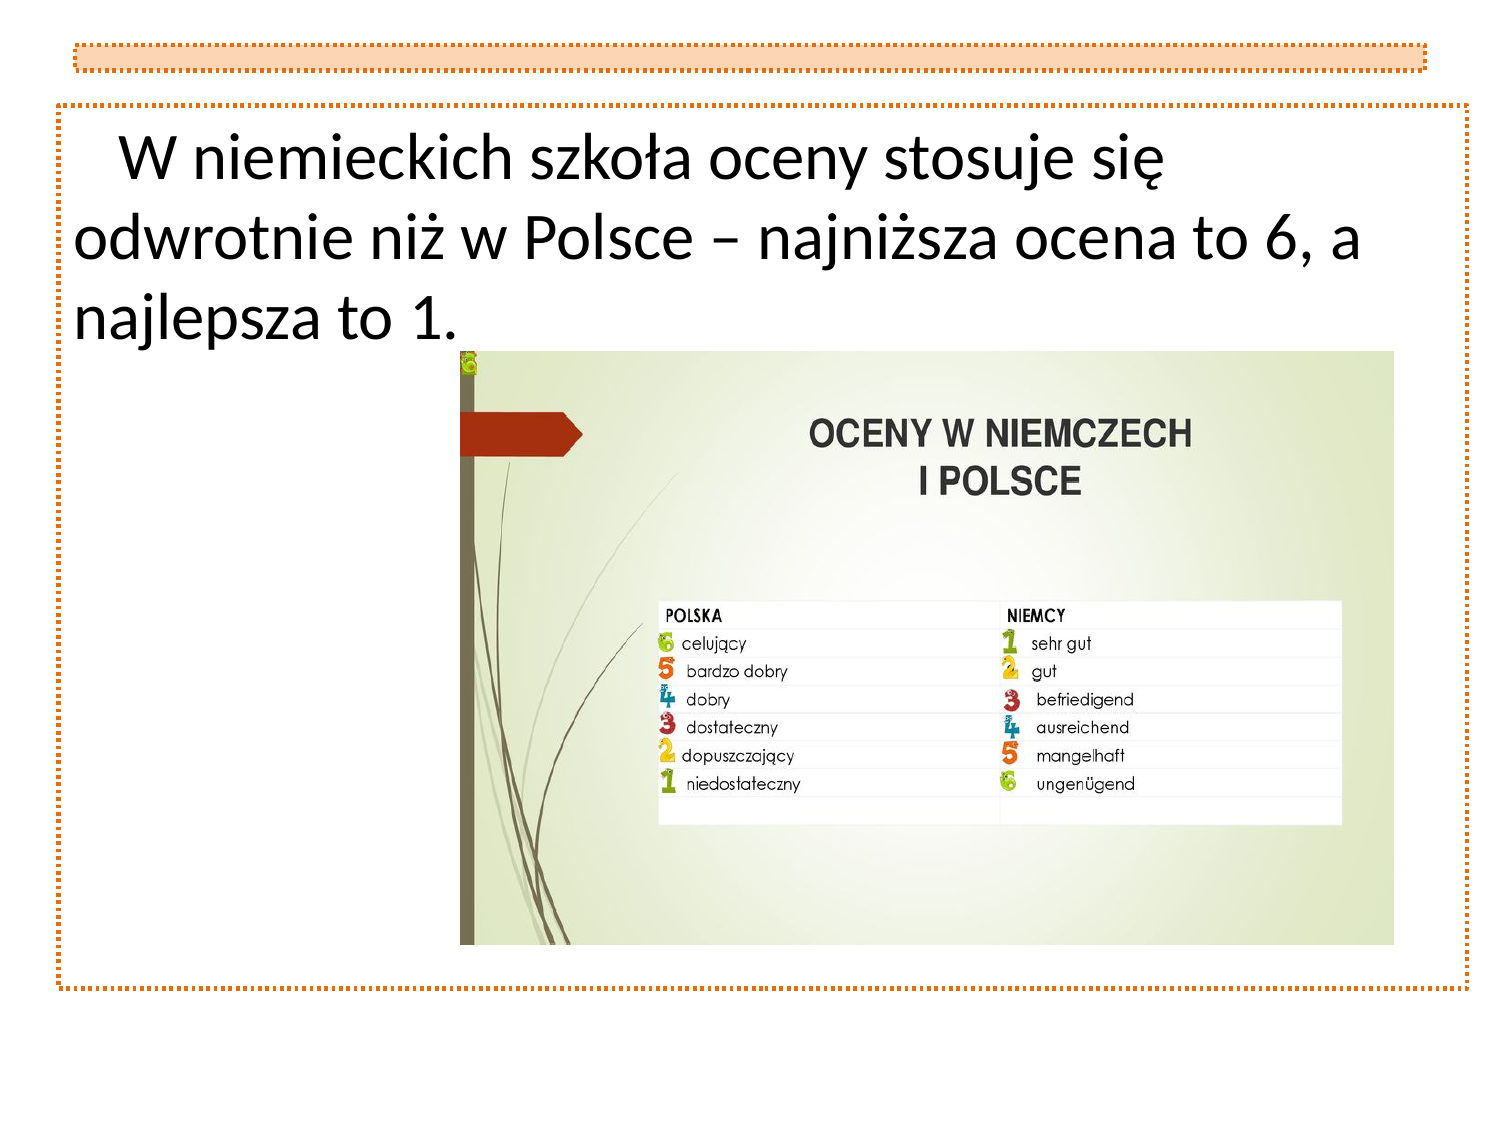

#
 W niemieckich szkoła oceny stosuje się odwrotnie niż w Polsce – najniższa ocena to 6, a najlepsza to 1.